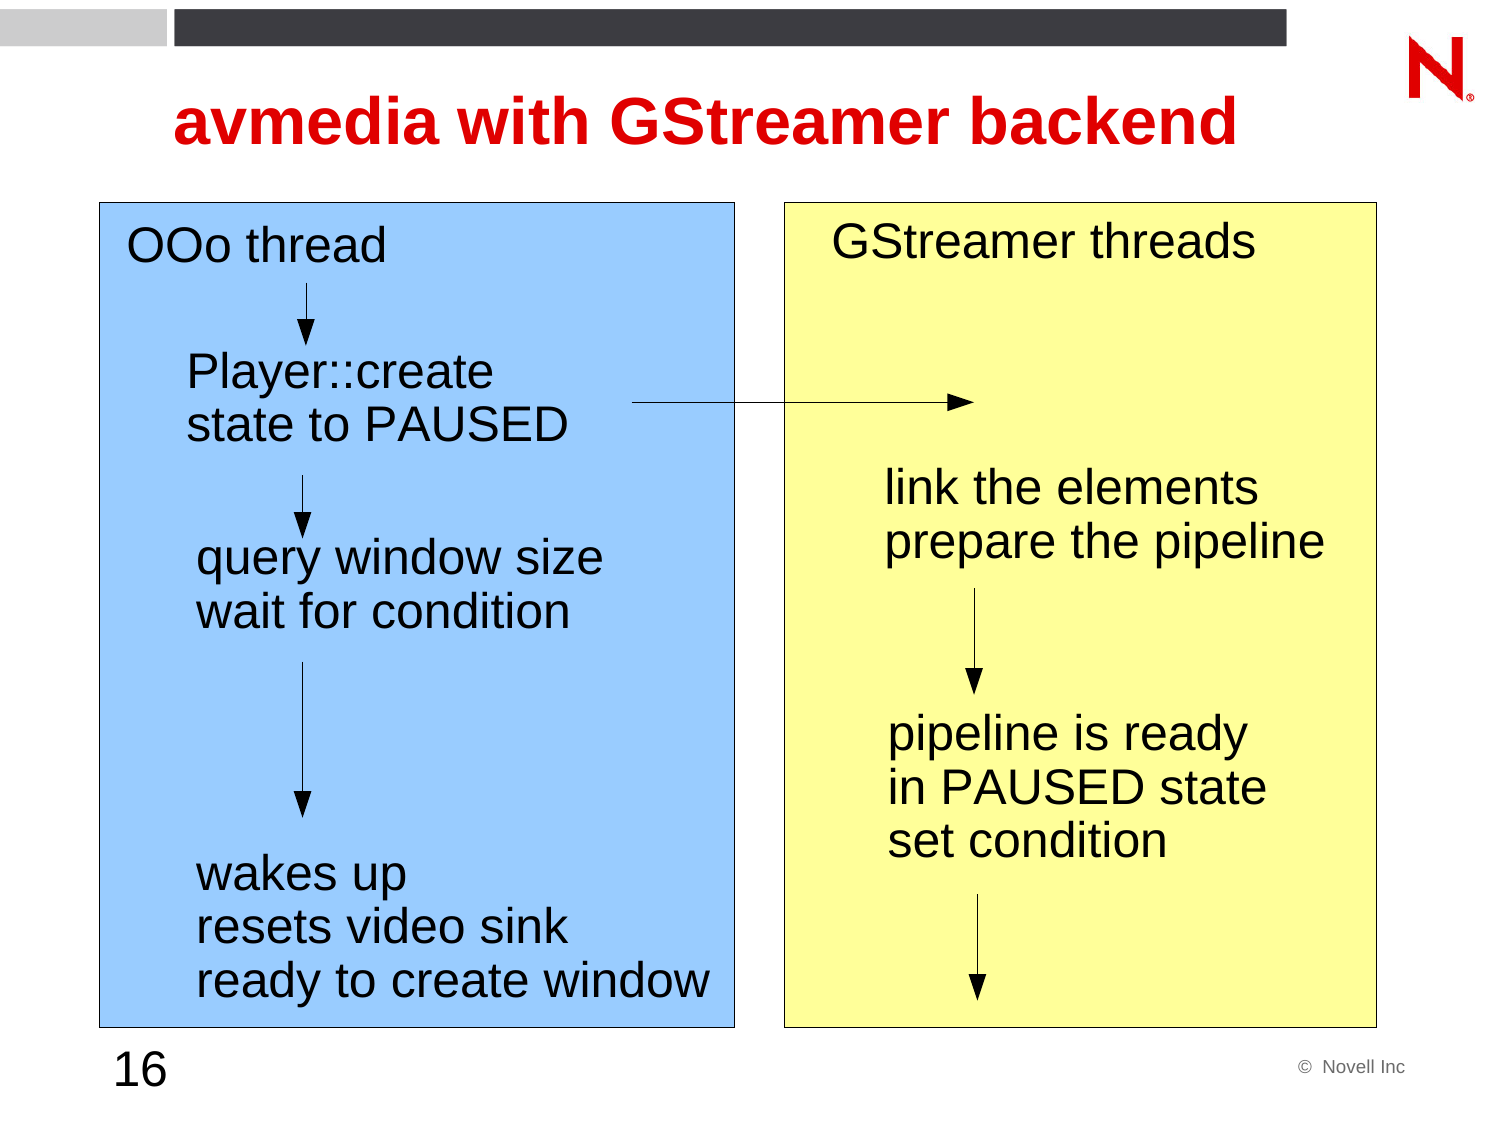

# avmedia with GStreamer backend
GStreamer threads
OOo thread
Player::create
state to PAUSED
link the elements
prepare the pipeline
query window size
wait for condition
pipeline is ready
in PAUSED state
set condition
wakes up
resets video sink
ready to create window